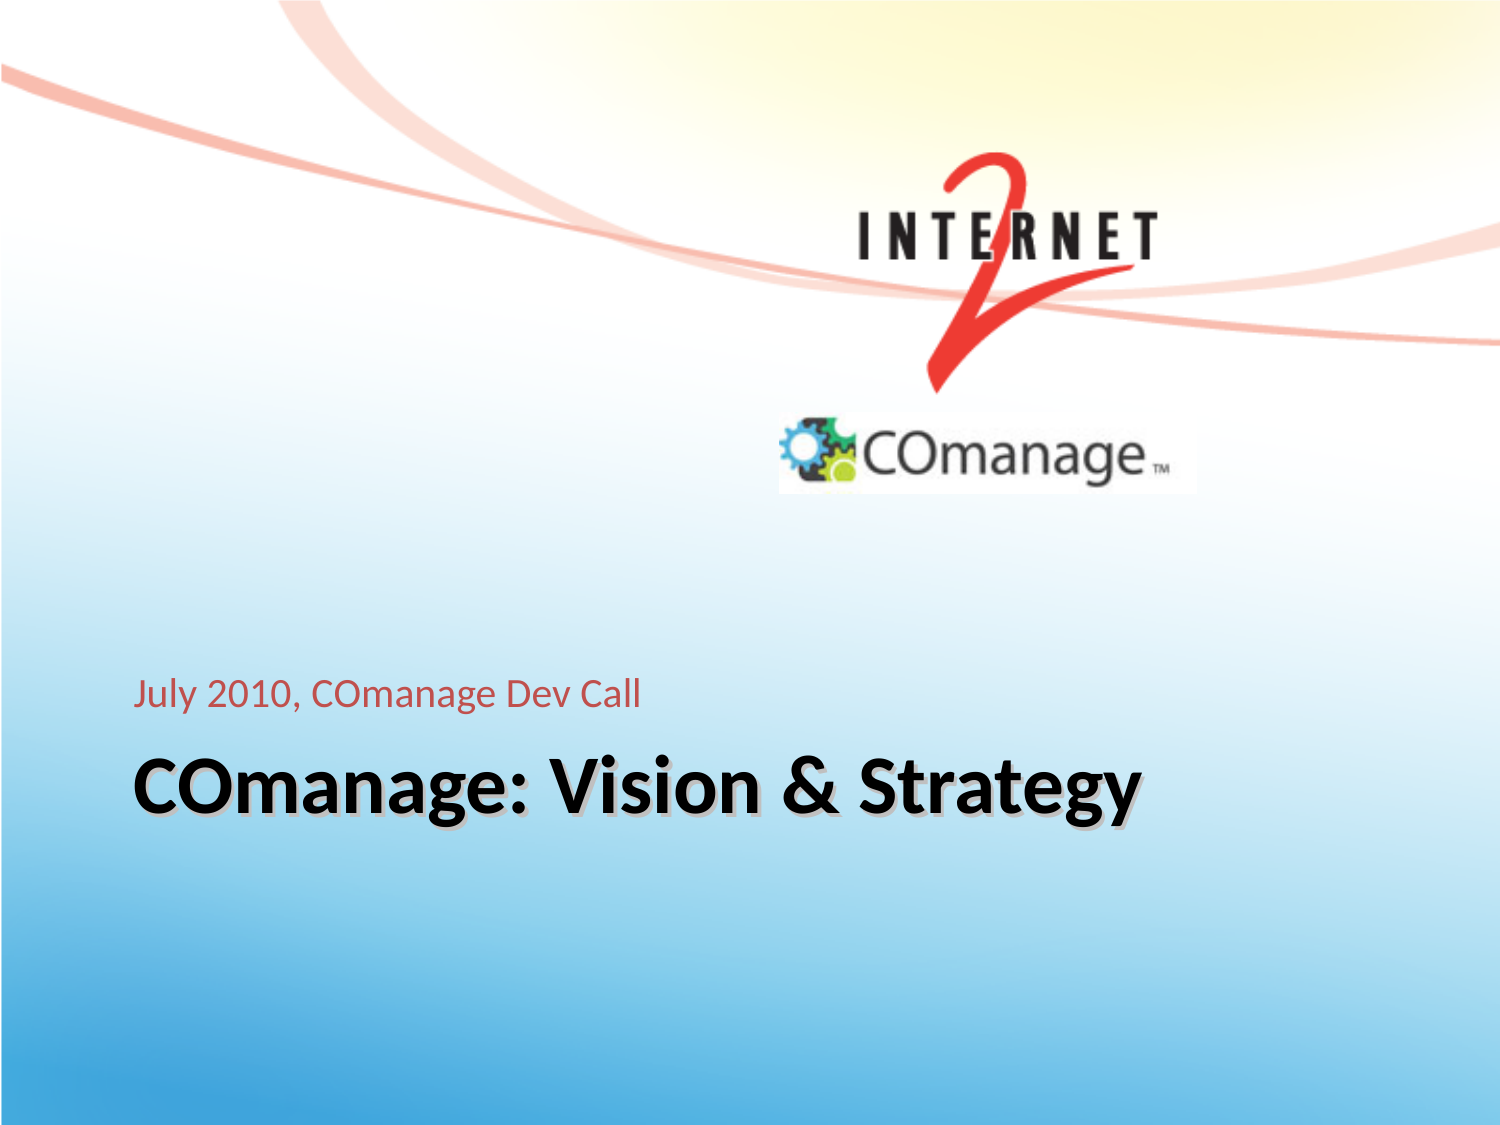

July 2010, COmanage Dev Call
# COmanage: Vision & Strategy